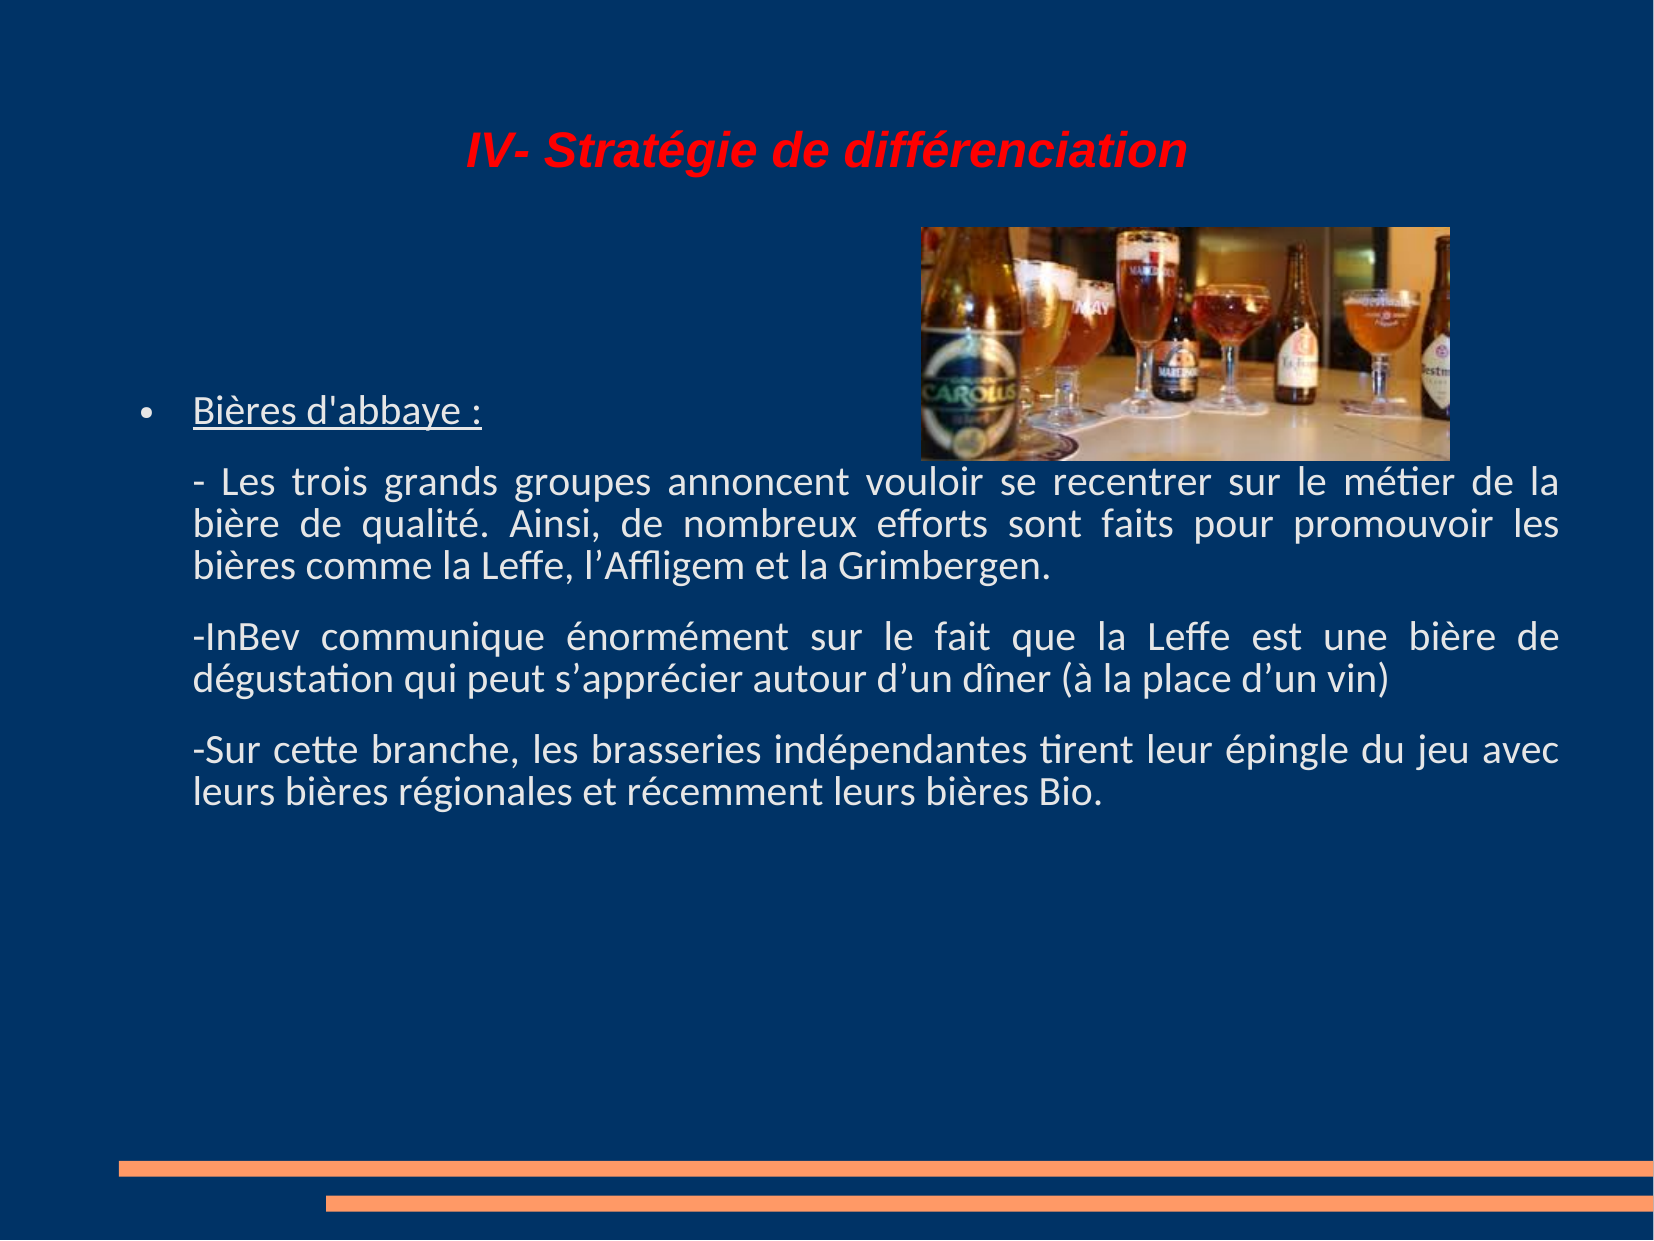

# IV- Stratégie de différenciation
Bières d'abbaye :
- Les trois grands groupes annoncent vouloir se recentrer sur le métier de la bière de qualité. Ainsi, de nombreux efforts sont faits pour promouvoir les bières comme la Leffe, l’Affligem et la Grimbergen.
-InBev communique énormément sur le fait que la Leffe est une bière de dégustation qui peut s’apprécier autour d’un dîner (à la place d’un vin)
-Sur cette branche, les brasseries indépendantes tirent leur épingle du jeu avec leurs bières régionales et récemment leurs bières Bio.